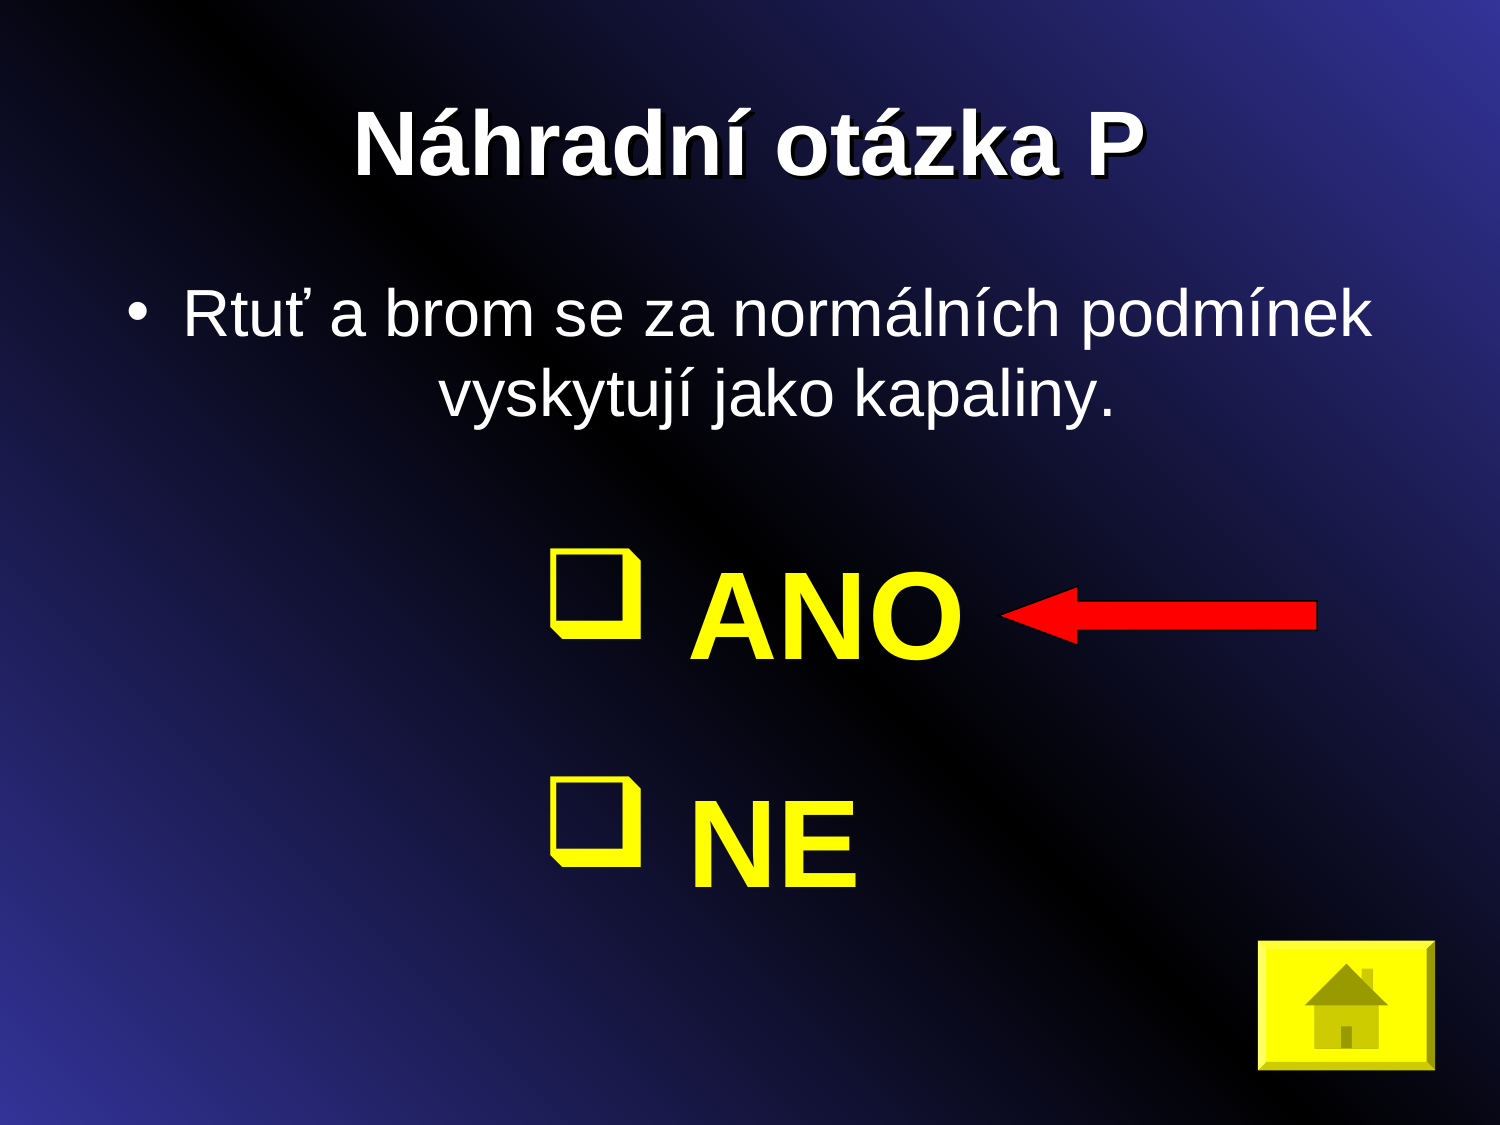

# Náhradní otázka P
Rtuť a brom se za normálních podmínek vyskytují jako kapaliny.
 ANO
 NE